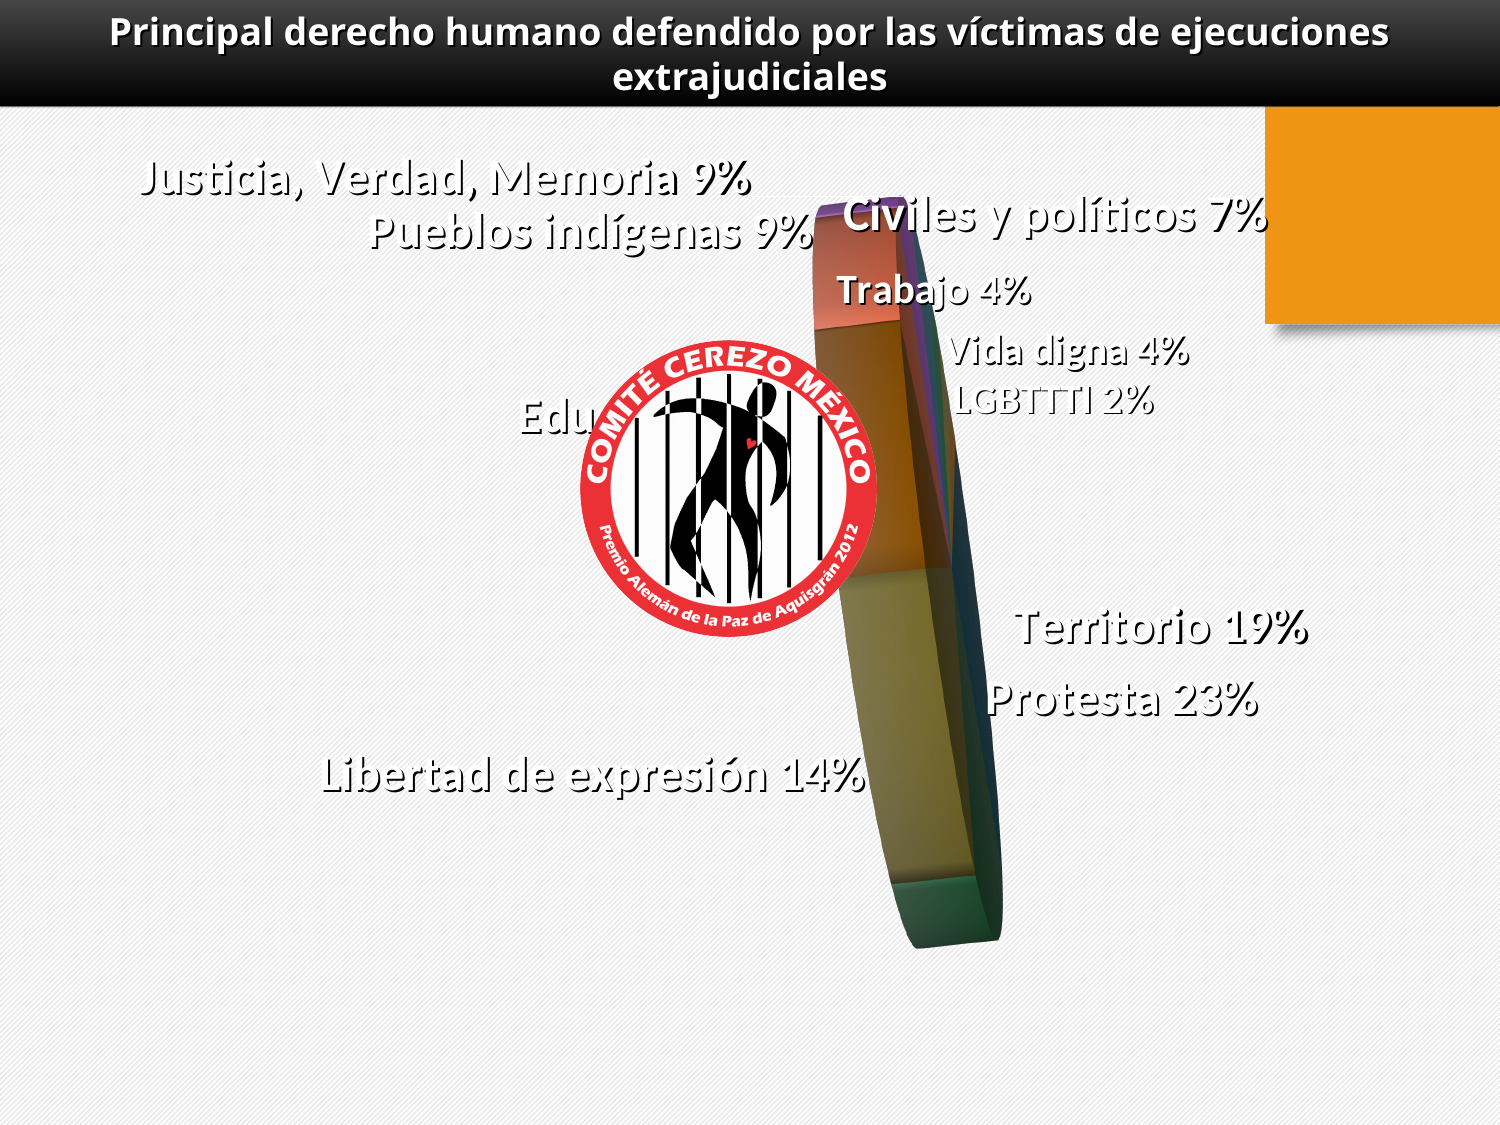

Principal derecho humano defendido por las víctimas de ejecuciones extrajudiciales
[unsupported chart]